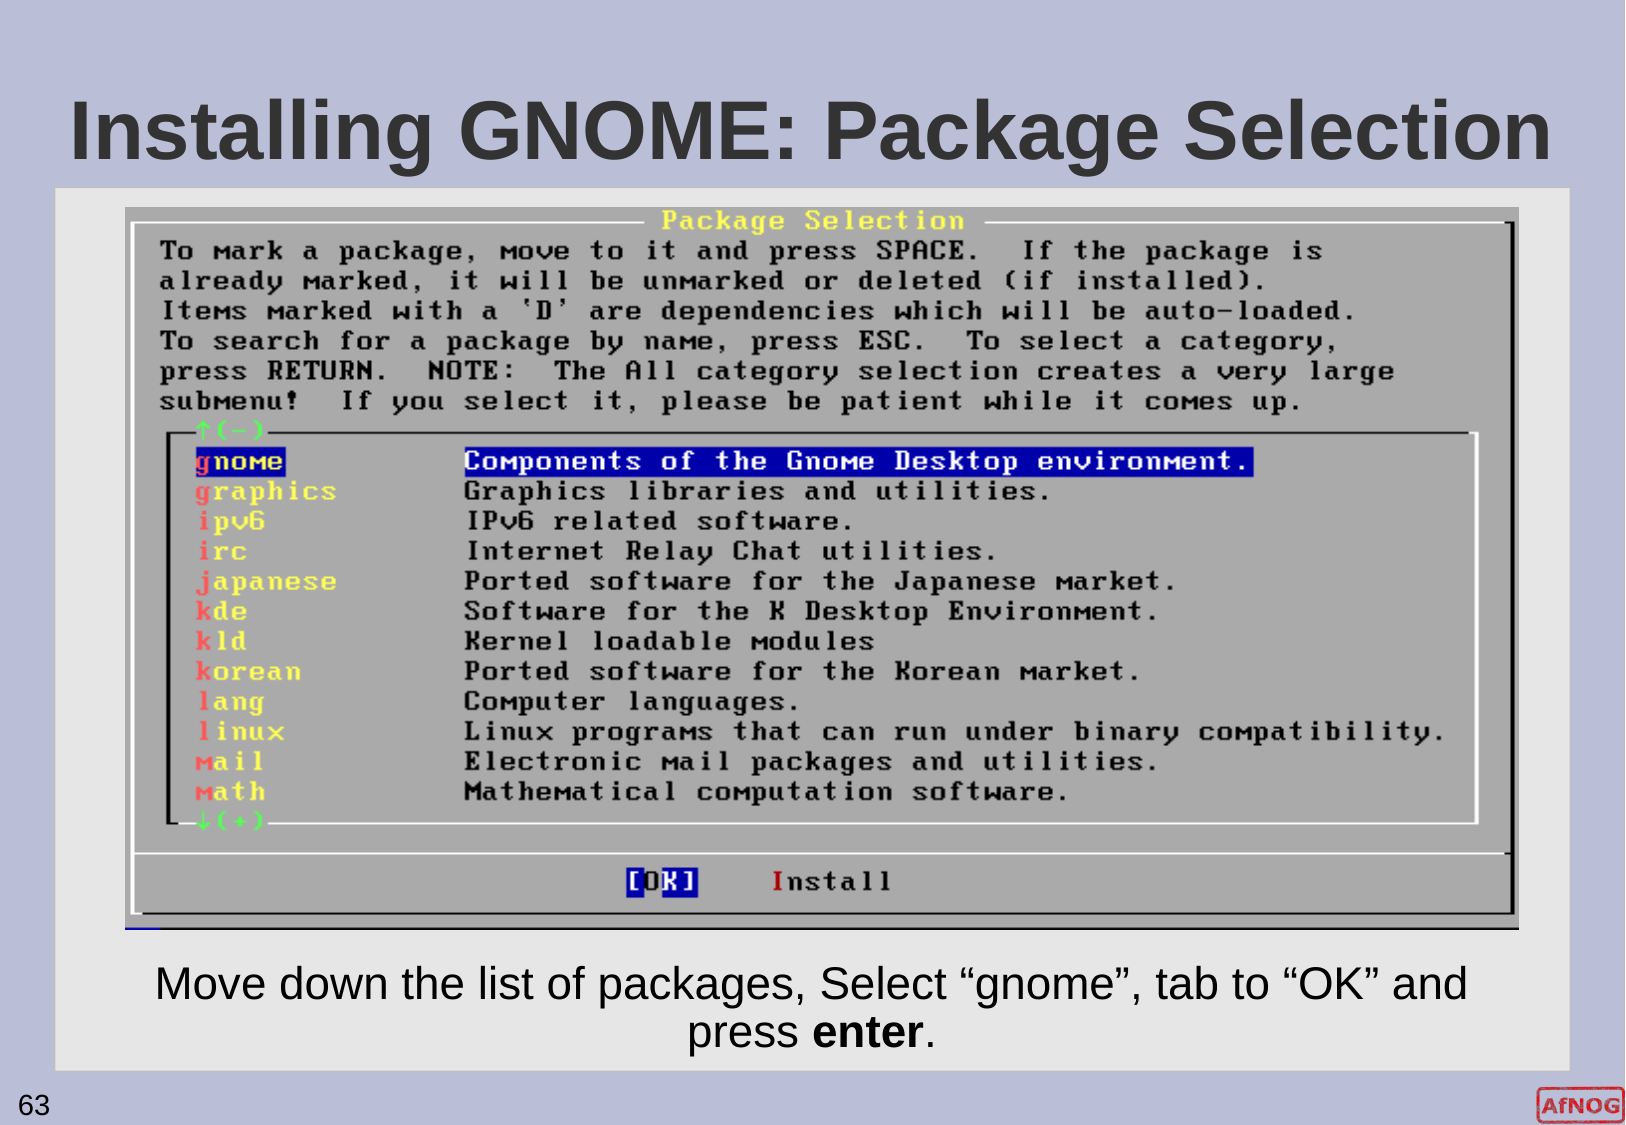

# Installing GNOME: Package Selection
Move down the list of packages, Select “gnome”, tab to “OK” and press enter.